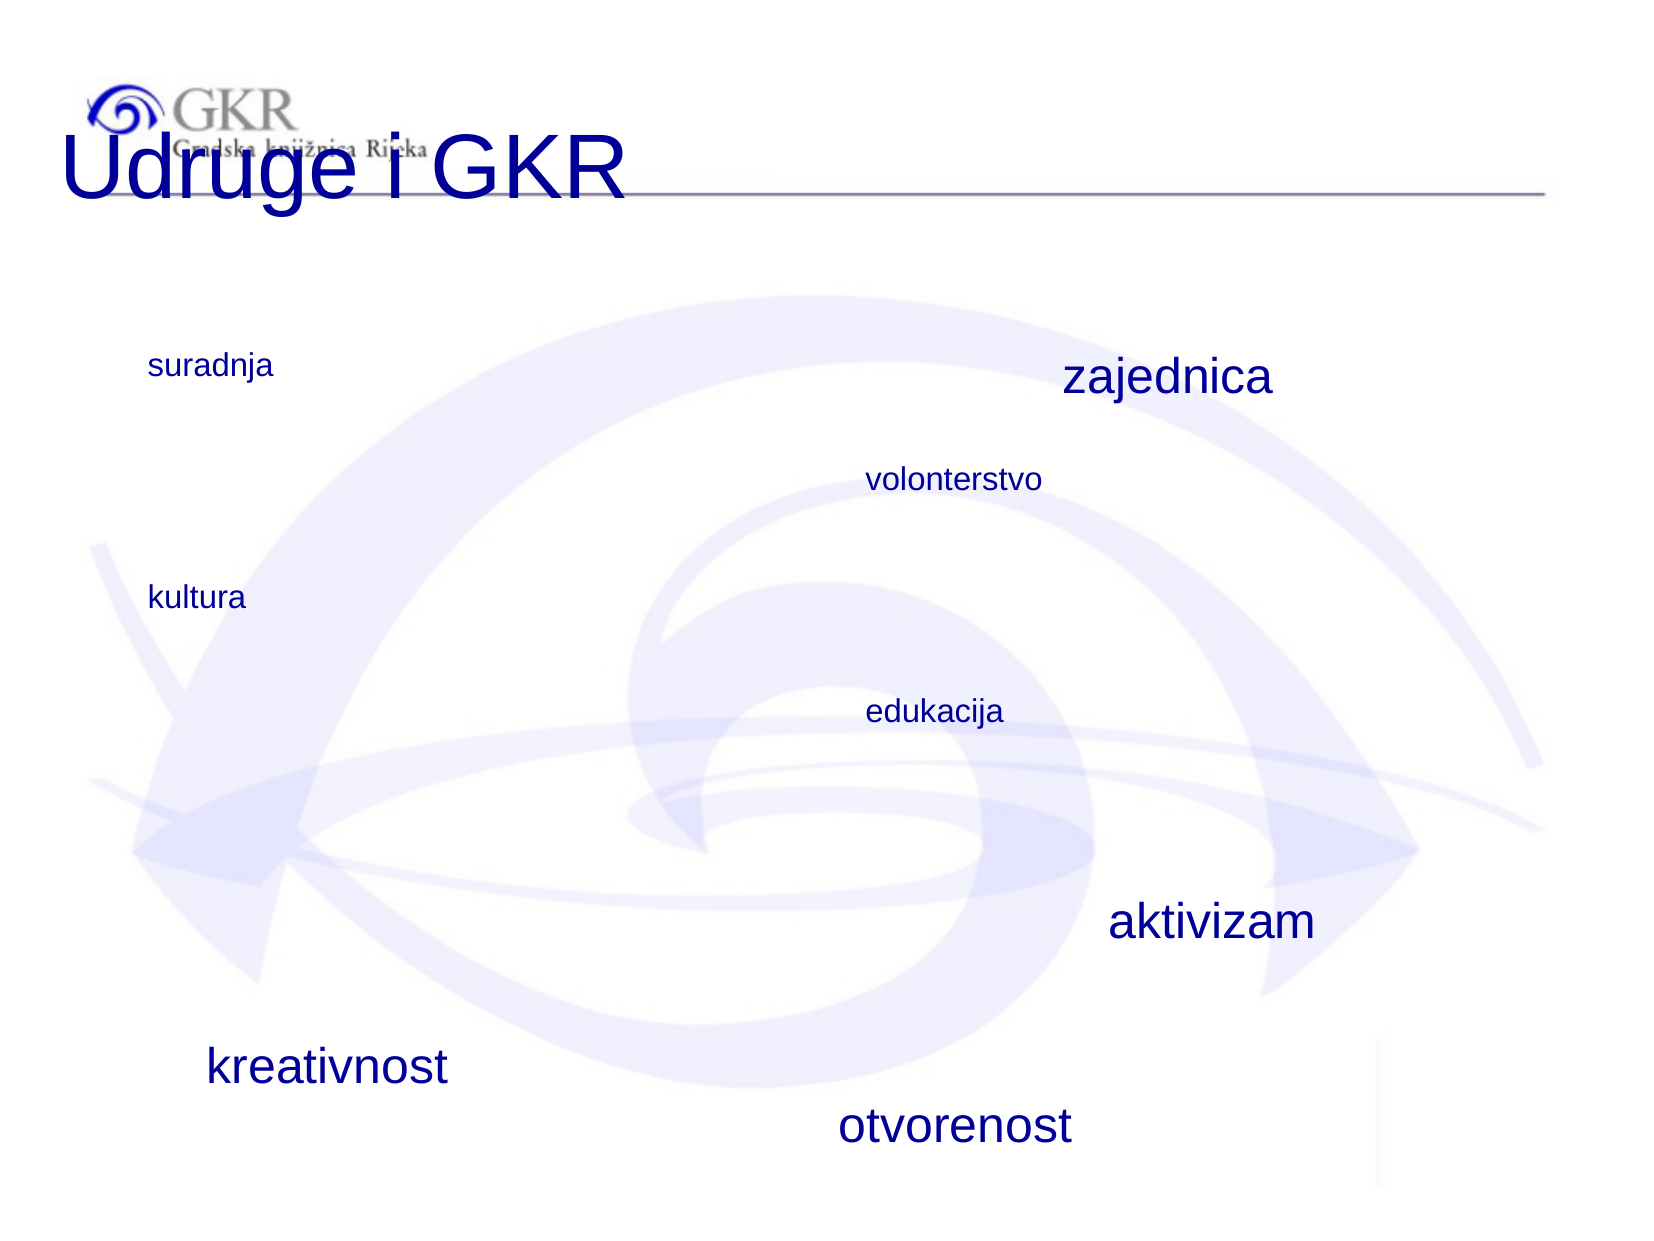

# Udruge i GKR
suradnja
volonterstvo
kultura
edukacija
zajednica
aktivizam
kreativnost
otvorenost